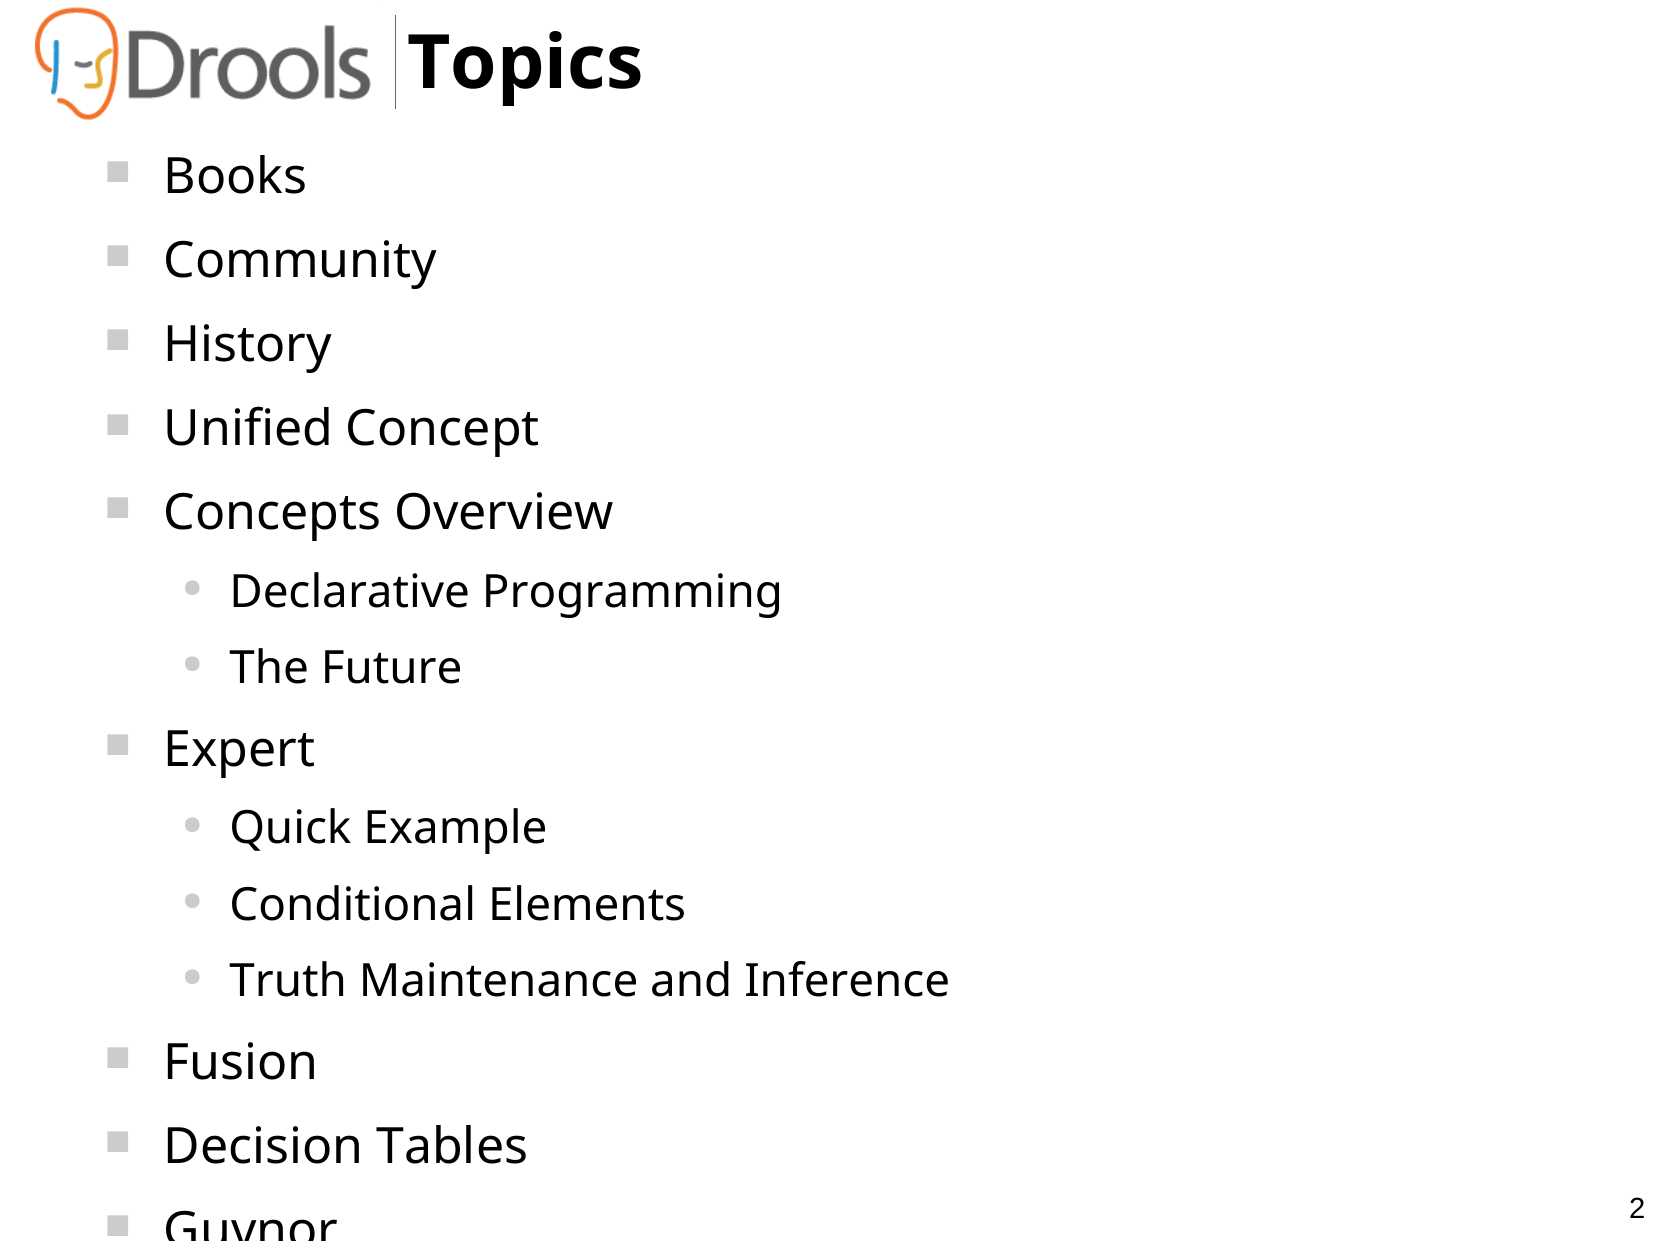

# Topics
Books
Community
History
Unified Concept
Concepts Overview
Declarative Programming
The Future
Expert
Quick Example
Conditional Elements
Truth Maintenance and Inference
Fusion
Decision Tables
Guvnor
What's new in 5.1